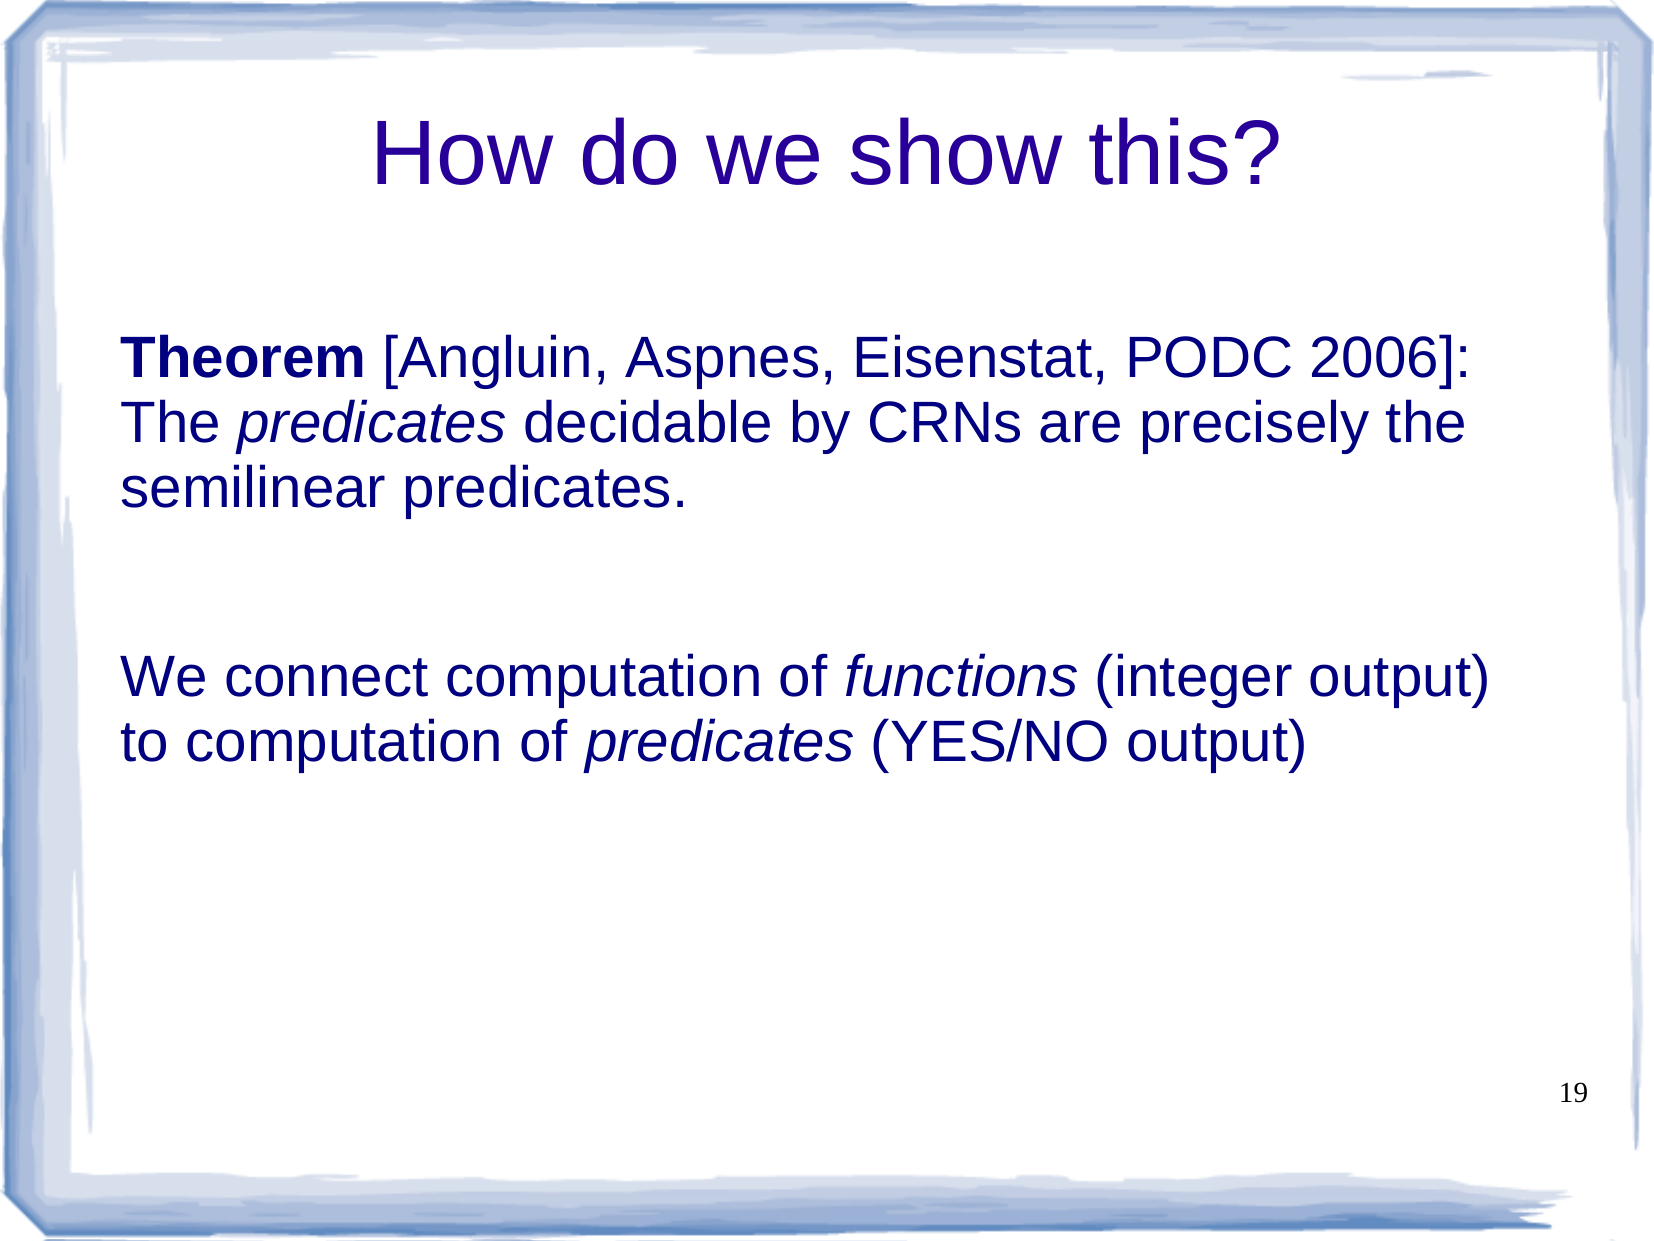

# How do we show this?
Theorem [Angluin, Aspnes, Eisenstat, PODC 2006]: The predicates decidable by CRNs are precisely the semilinear predicates.
We connect computation of functions (integer output) to computation of predicates (YES/NO output)
19